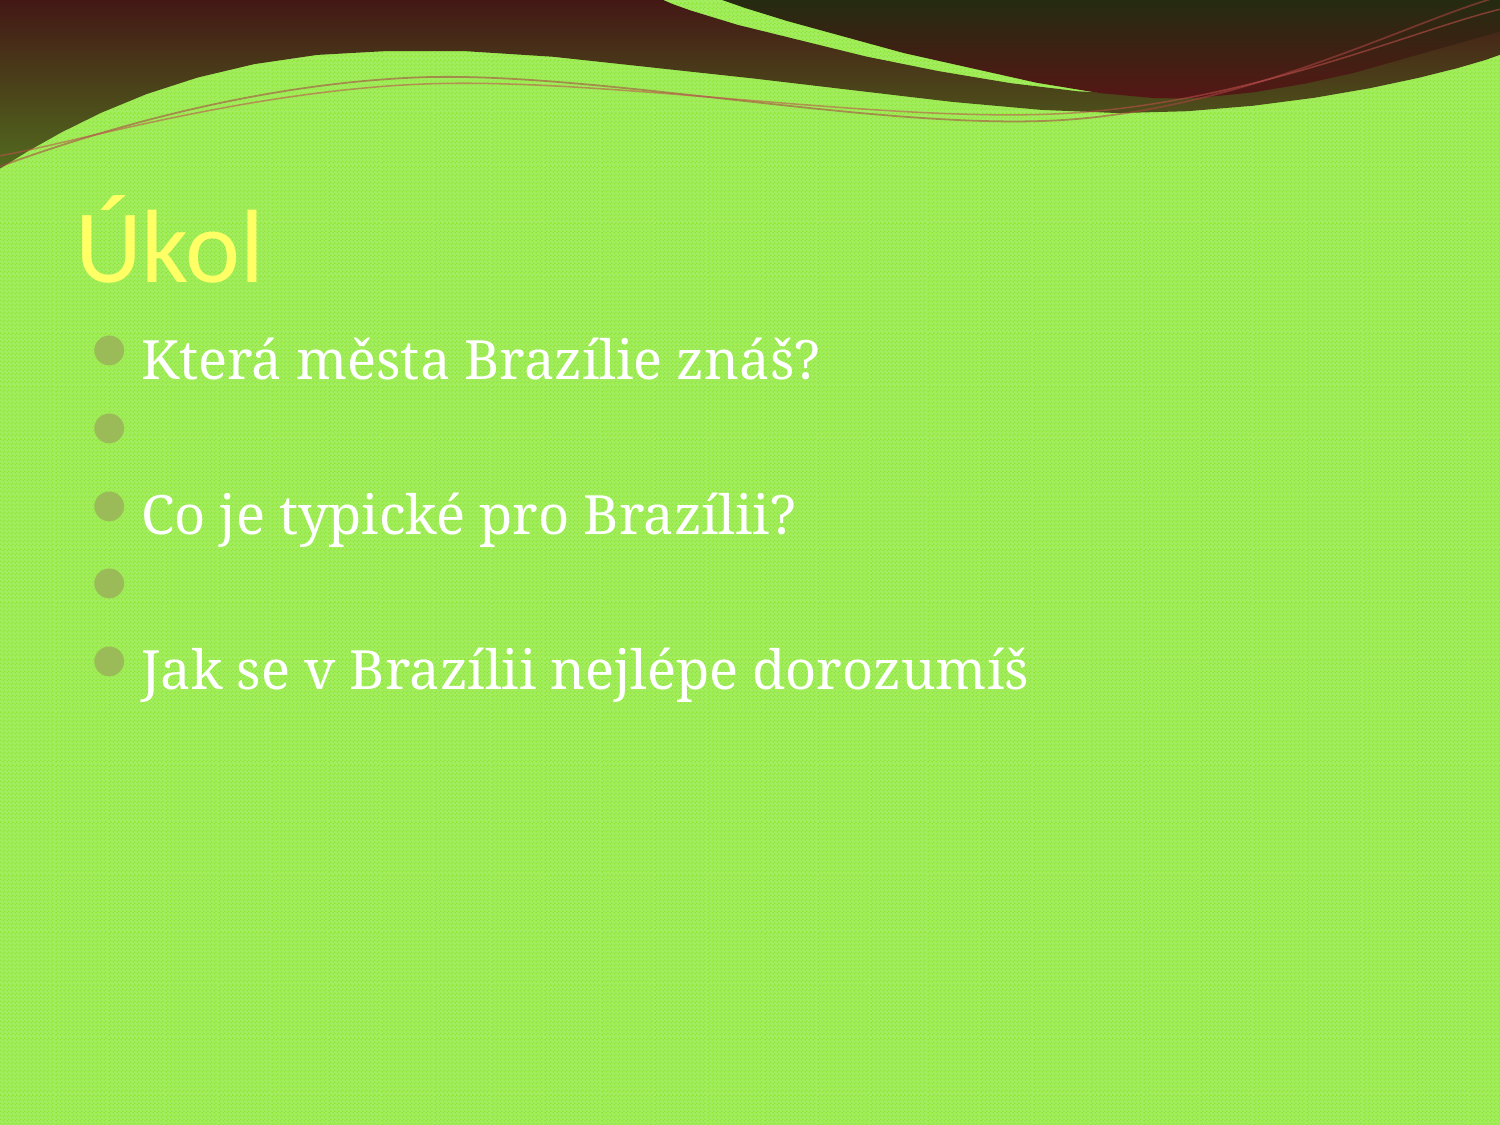

# Úkol
Která města Brazílie znáš?
Co je typické pro Brazílii?
Jak se v Brazílii nejlépe dorozumíš